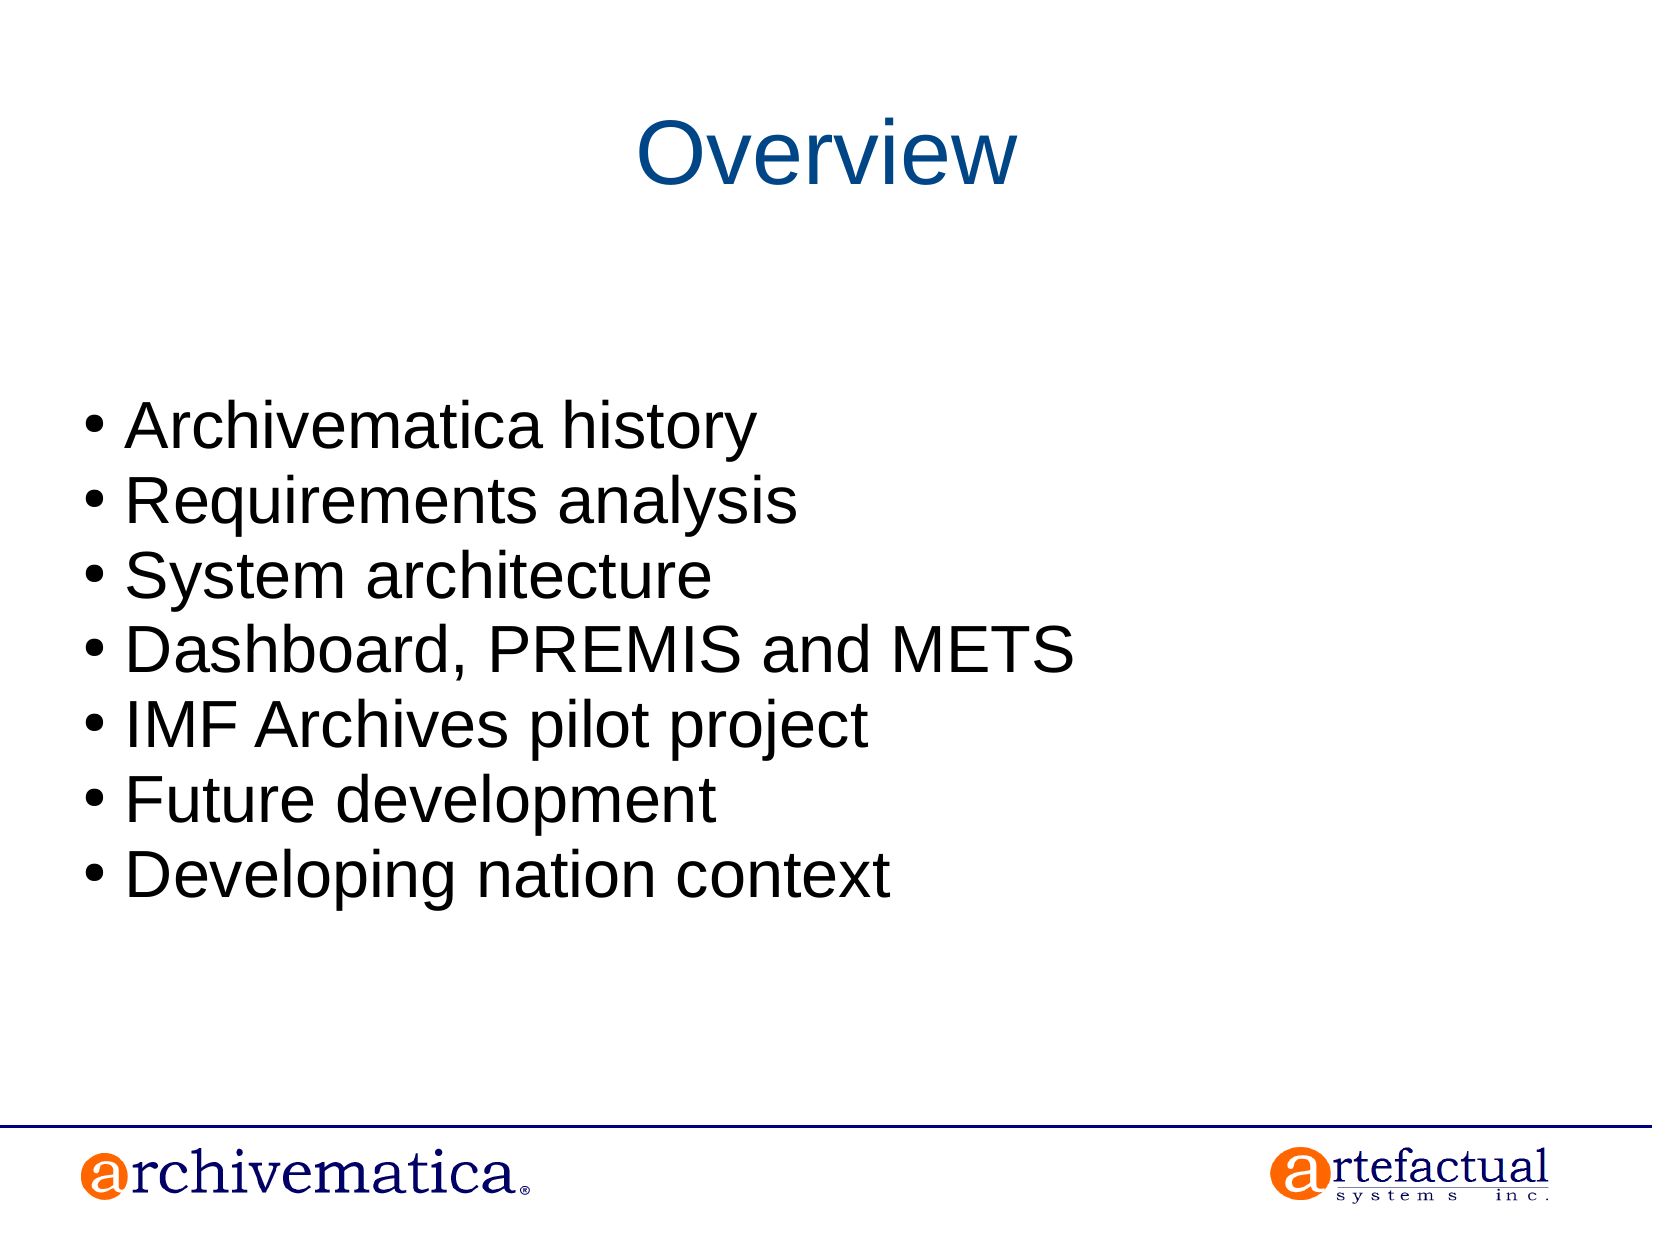

Overview
# Archivematica history
 Requirements analysis
 System architecture
 Dashboard, PREMIS and METS
 IMF Archives pilot project
 Future development
 Developing nation context